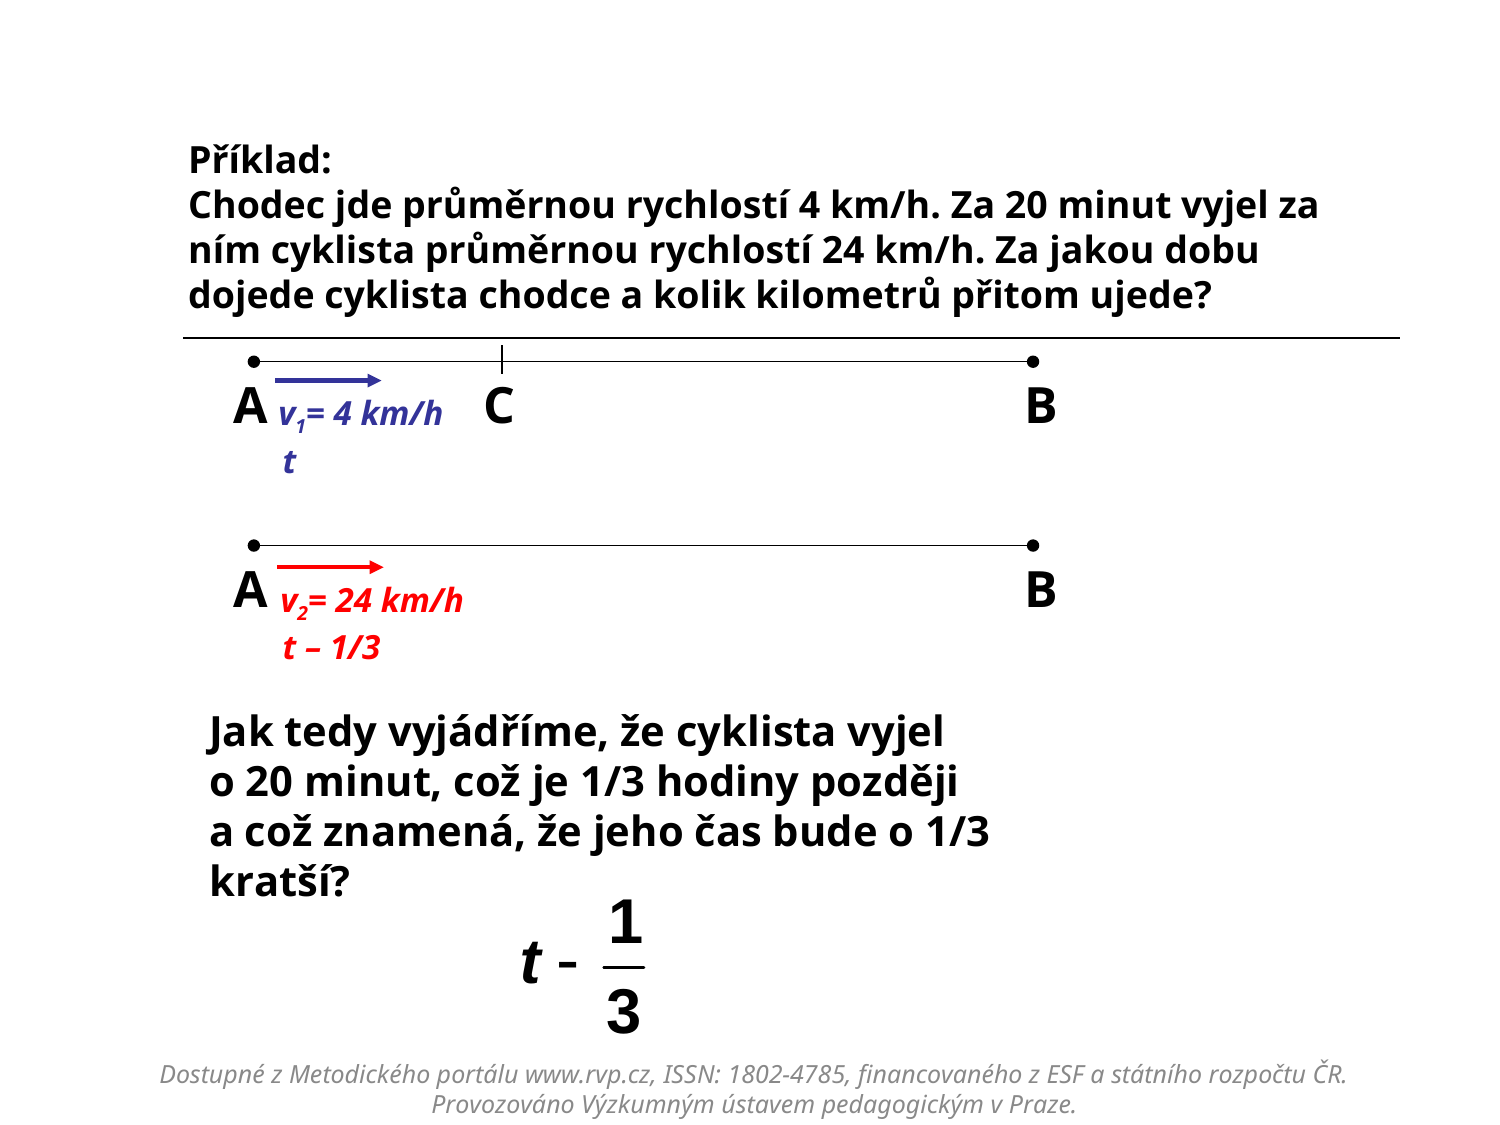

Příklad:
Chodec jde průměrnou rychlostí 4 km/h. Za 20 minut vyjel za ním cyklista průměrnou rychlostí 24 km/h. Za jakou dobu dojede cyklista chodce a kolik kilometrů přitom ujede?
A
B
C
v1= 4 km/h
t
A
B
v2= 24 km/h
t – 1/3
Jak tedy vyjádříme, že cyklista vyjel
o 20 minut, což je 1/3 hodiny později a což znamená, že jeho čas bude o 1/3 kratší?